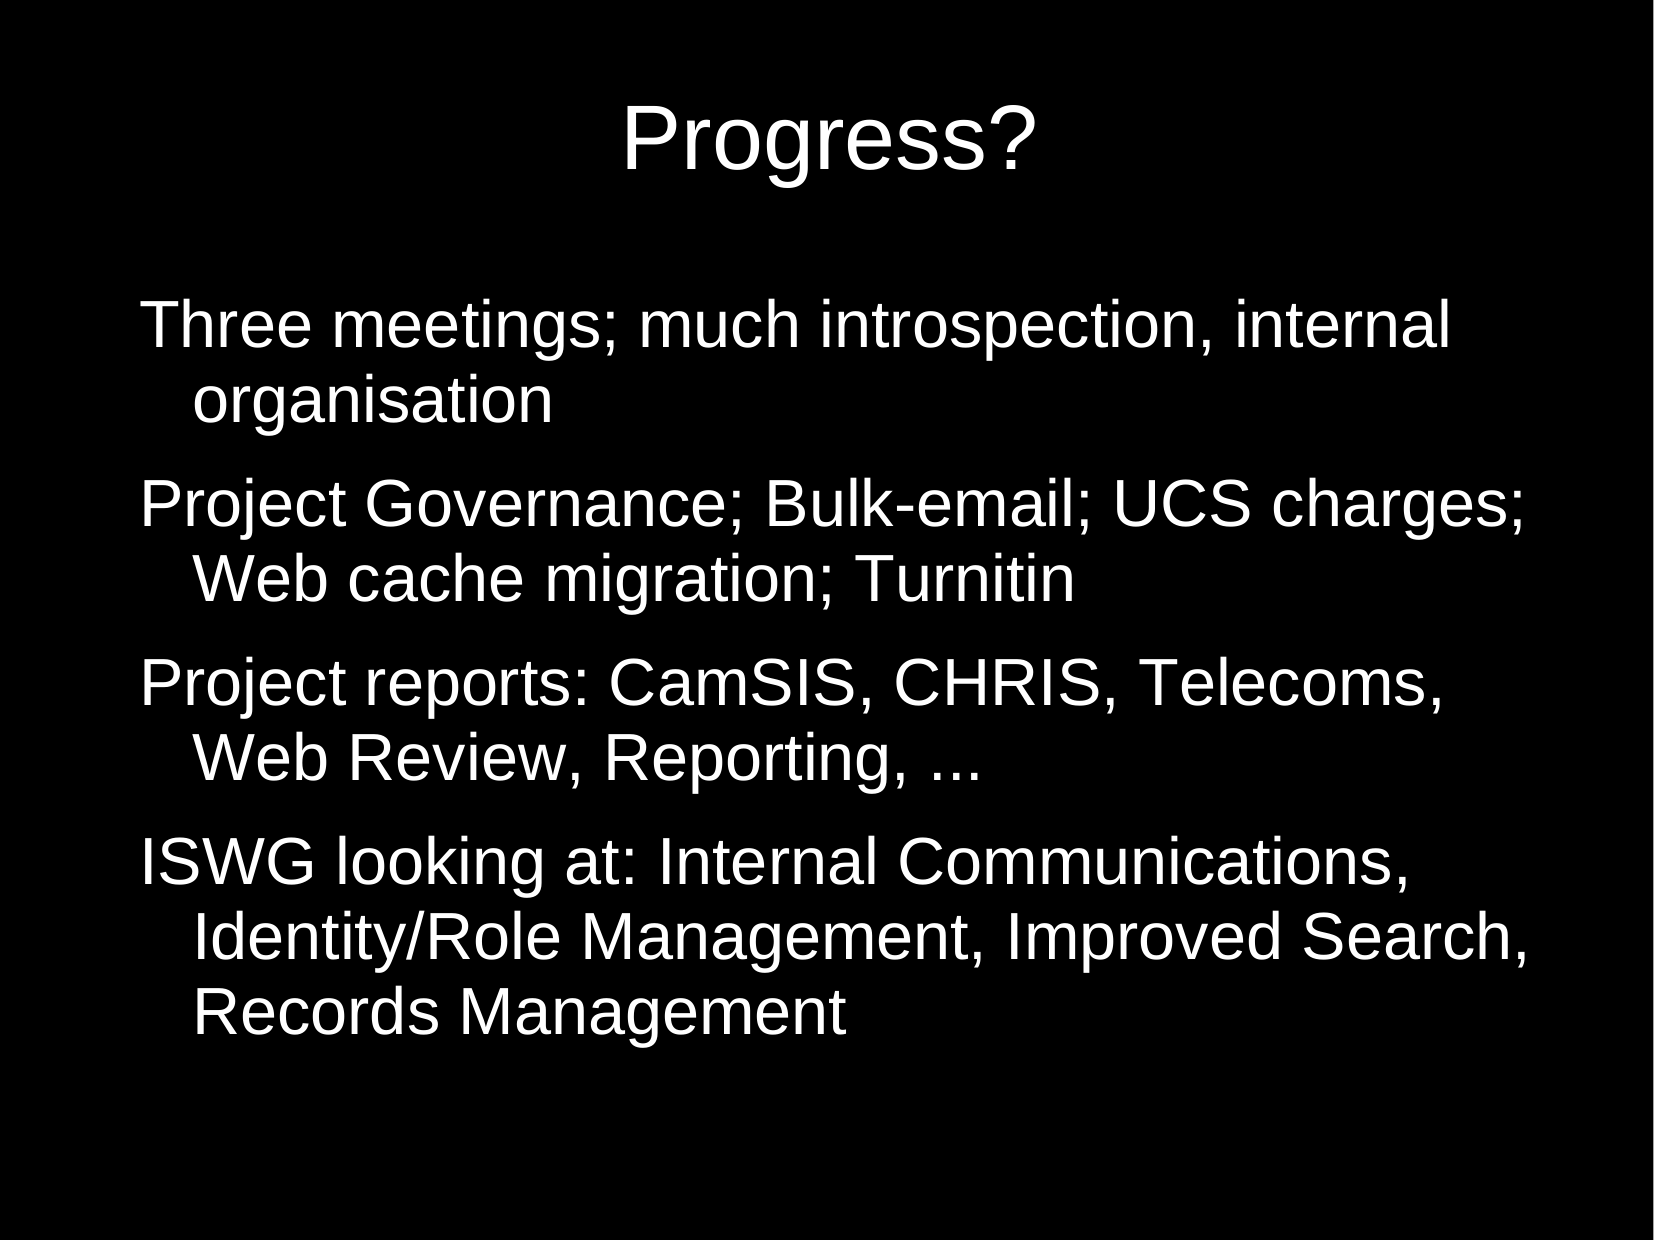

# Progress?
Three meetings; much introspection, internal organisation
Project Governance; Bulk-email; UCS charges; Web cache migration; Turnitin
Project reports: CamSIS, CHRIS, Telecoms, Web Review, Reporting, ...
ISWG looking at: Internal Communications, Identity/Role Management, Improved Search, Records Management